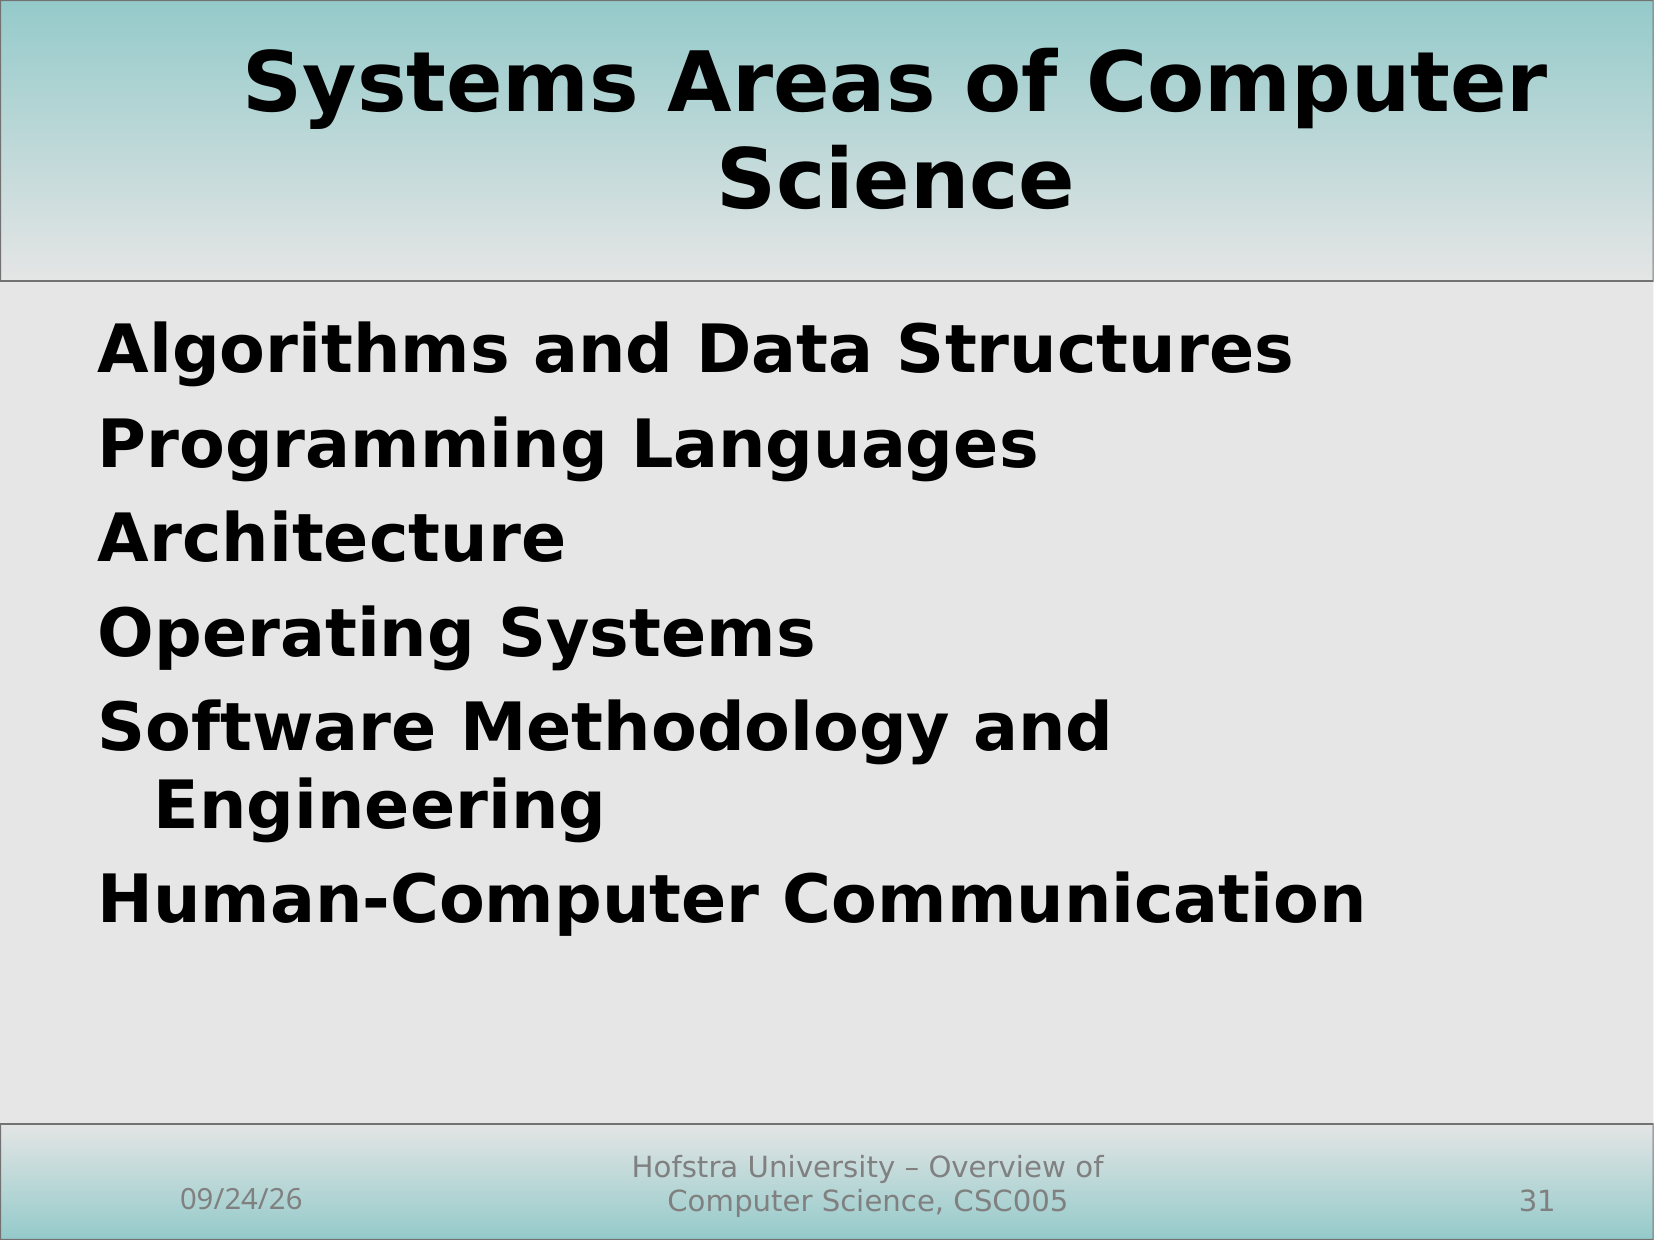

# Systems Areas of Computer Science
Algorithms and Data Structures
Programming Languages
Architecture
Operating Systems
Software Methodology and Engineering
Human-Computer Communication
31